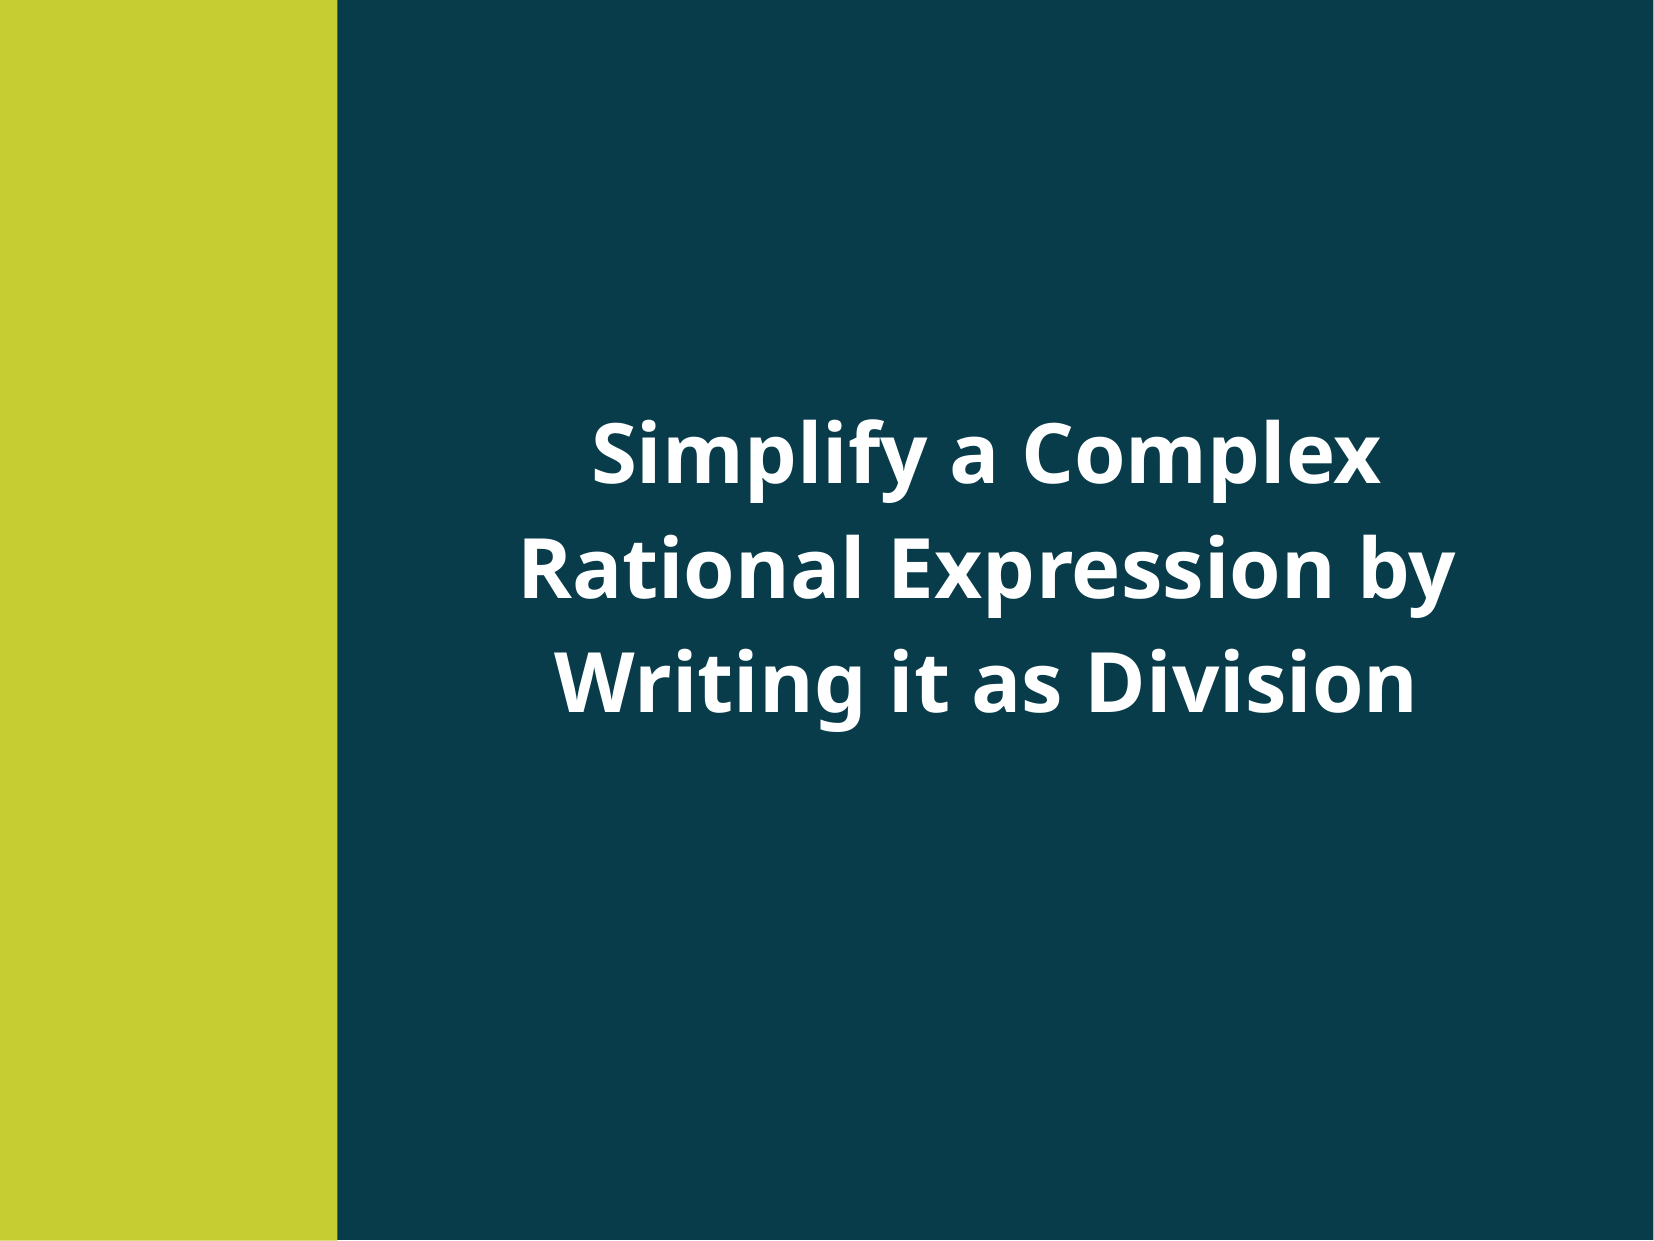

# Simplify a Complex Rational Expression by Writing it as Division